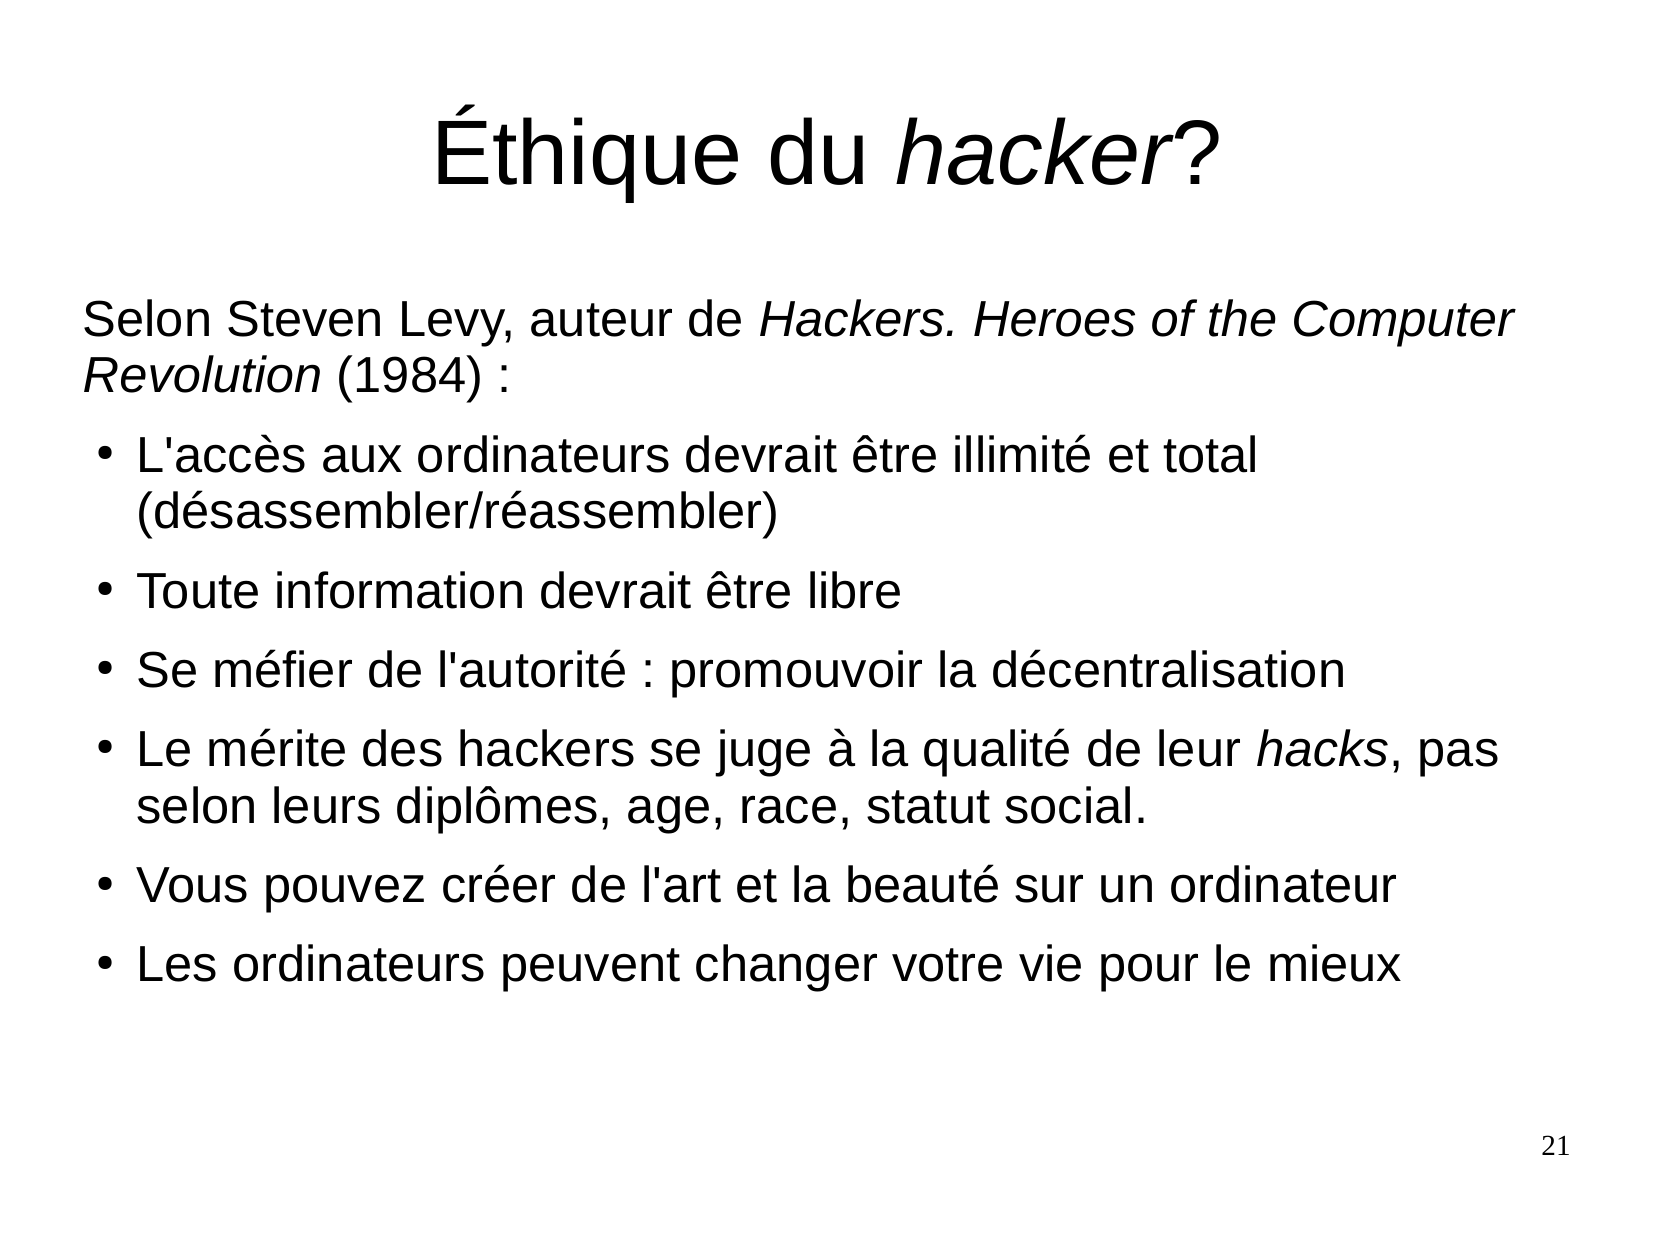

# Éthique du hacker?
Selon Steven Levy, auteur de Hackers. Heroes of the Computer Revolution (1984) :
L'accès aux ordinateurs devrait être illimité et total (désassembler/réassembler)
Toute information devrait être libre
Se méfier de l'autorité : promouvoir la décentralisation
Le mérite des hackers se juge à la qualité de leur hacks, pas selon leurs diplômes, age, race, statut social.
Vous pouvez créer de l'art et la beauté sur un ordinateur
Les ordinateurs peuvent changer votre vie pour le mieux
21